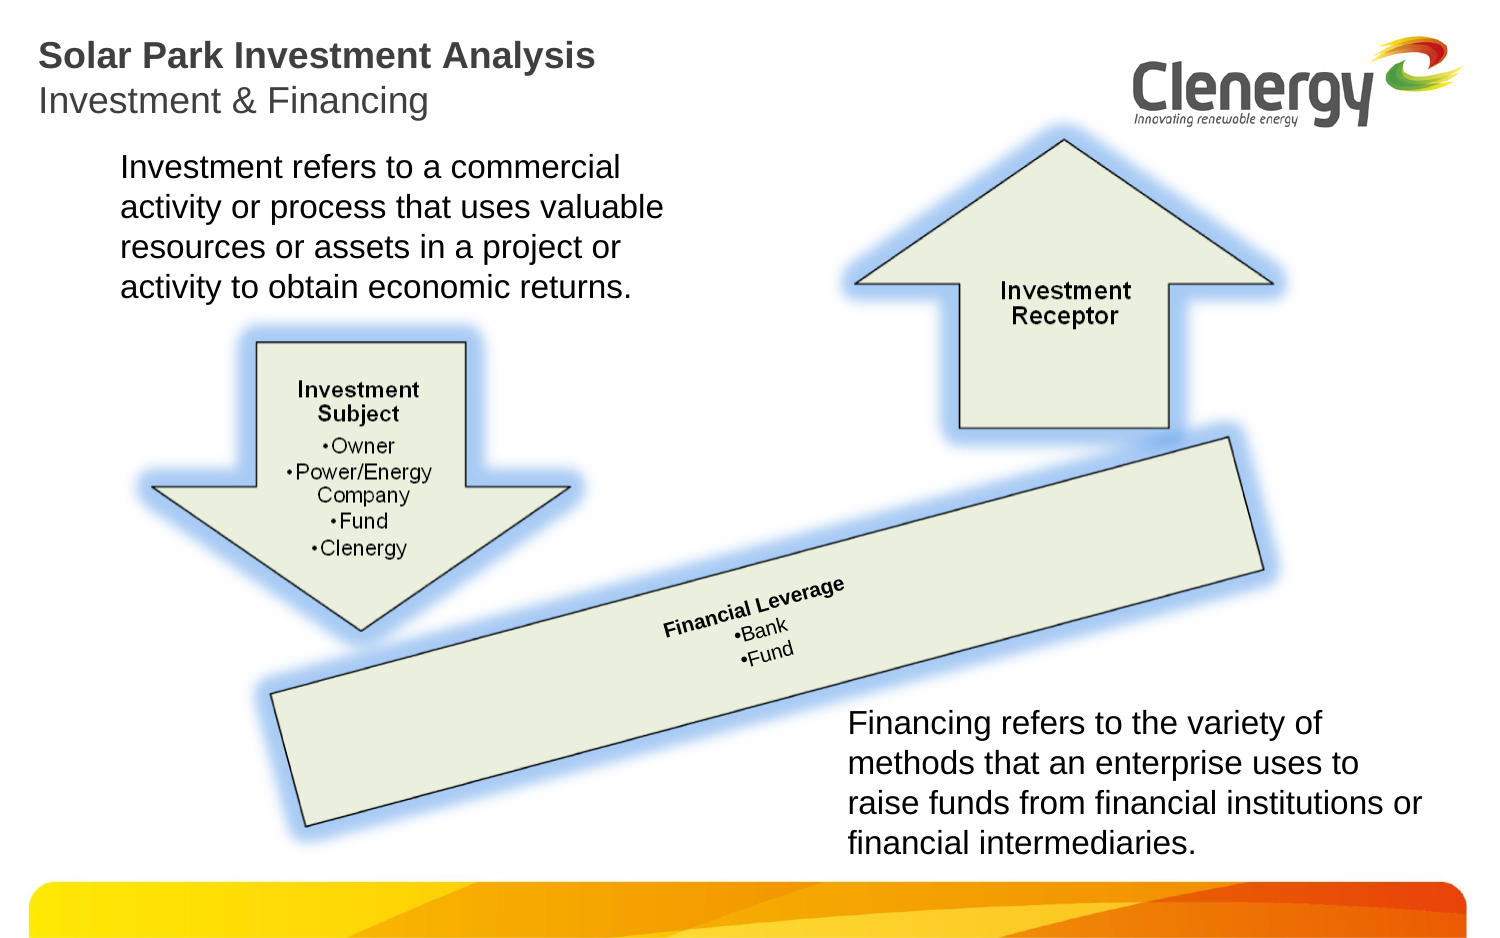

Solar Park Investment Analysis
Investment & Financing
Investment refers to a commercial activity or process that uses valuable resources or assets in a project or activity to obtain economic returns.
Financial Leverage
Bank
Fund
Financing refers to the variety of methods that an enterprise uses to raise funds from financial institutions or financial intermediaries.